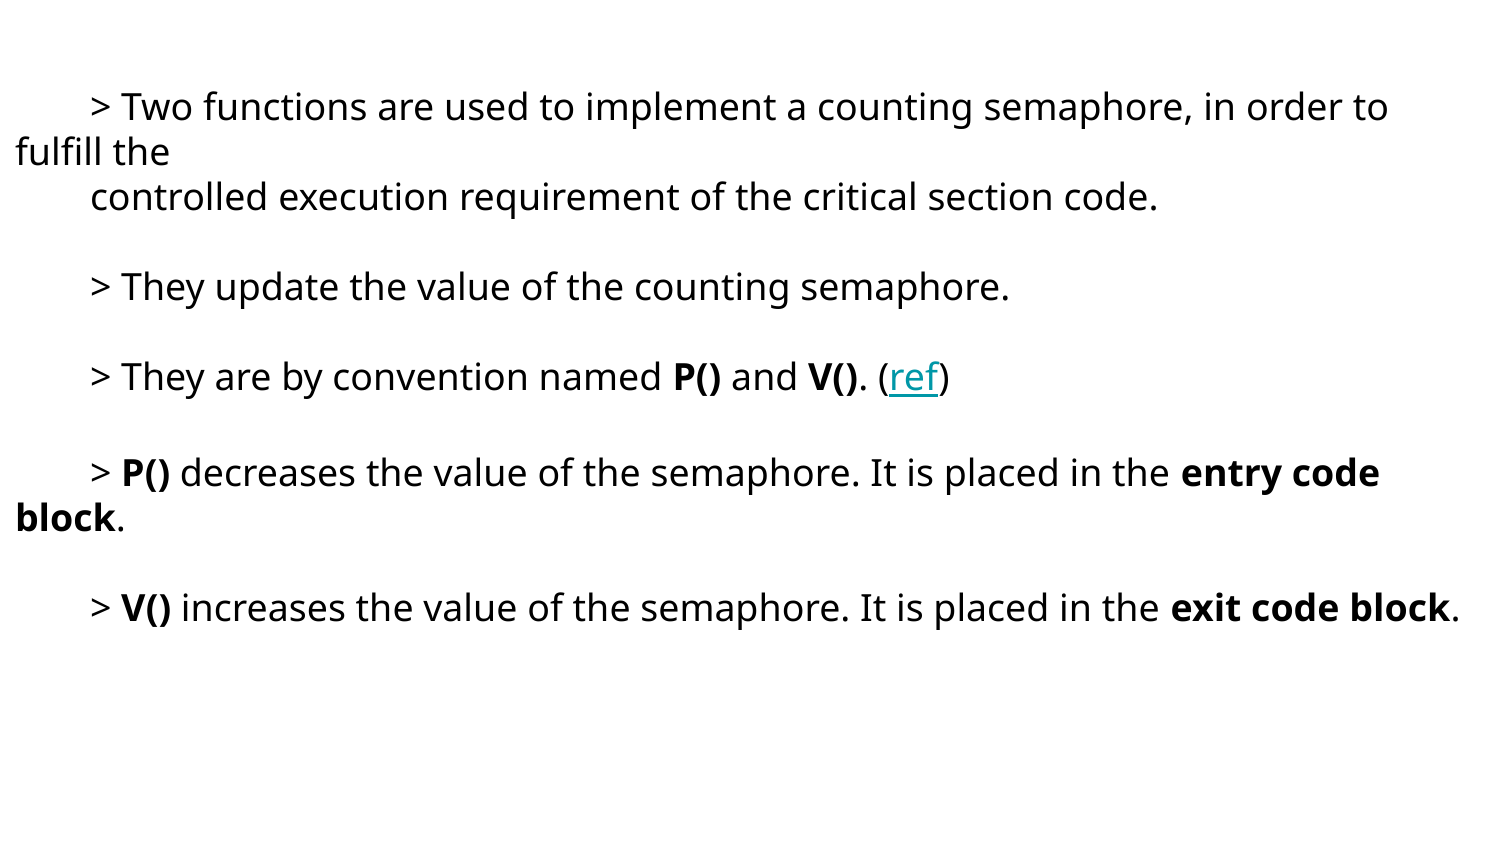

> Two functions are used to implement a counting semaphore, in order to fulfill the
controlled execution requirement of the critical section code.
> They update the value of the counting semaphore.
> They are by convention named P() and V(). (ref)
> P() decreases the value of the semaphore. It is placed in the entry code block.
> V() increases the value of the semaphore. It is placed in the exit code block.